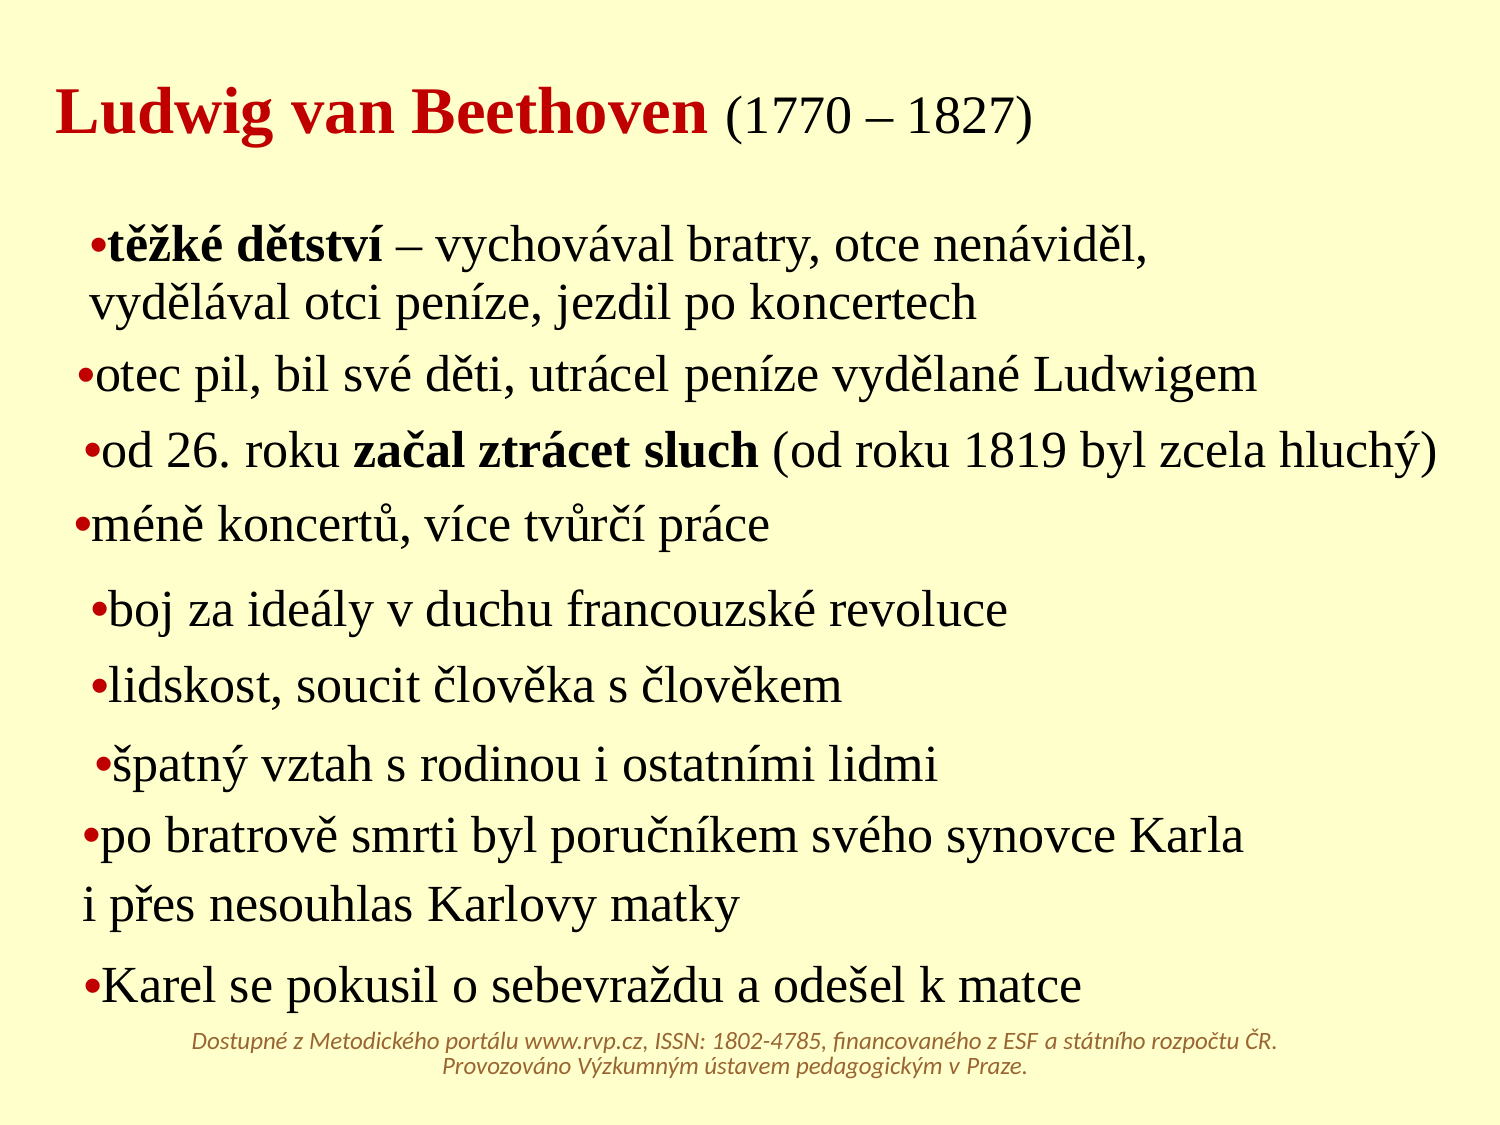

Ludwig van Beethoven (1770 – 1827)
těžké dětství – vychovával bratry, otce nenáviděl,
vydělával otci peníze, jezdil po koncertech
otec pil, bil své děti, utrácel peníze vydělané Ludwigem
od 26. roku začal ztrácet sluch (od roku 1819 byl zcela hluchý)
méně koncertů, více tvůrčí práce
boj za ideály v duchu francouzské revoluce
lidskost, soucit člověka s člověkem
špatný vztah s rodinou i ostatními lidmi
po bratrově smrti byl poručníkem svého synovce Karla
i přes nesouhlas Karlovy matky
Karel se pokusil o sebevraždu a odešel k matce
Dostupné z Metodického portálu www.rvp.cz, ISSN: 1802-4785, financovaného z ESF a státního rozpočtu ČR. Provozováno Výzkumným ústavem pedagogickým v Praze.